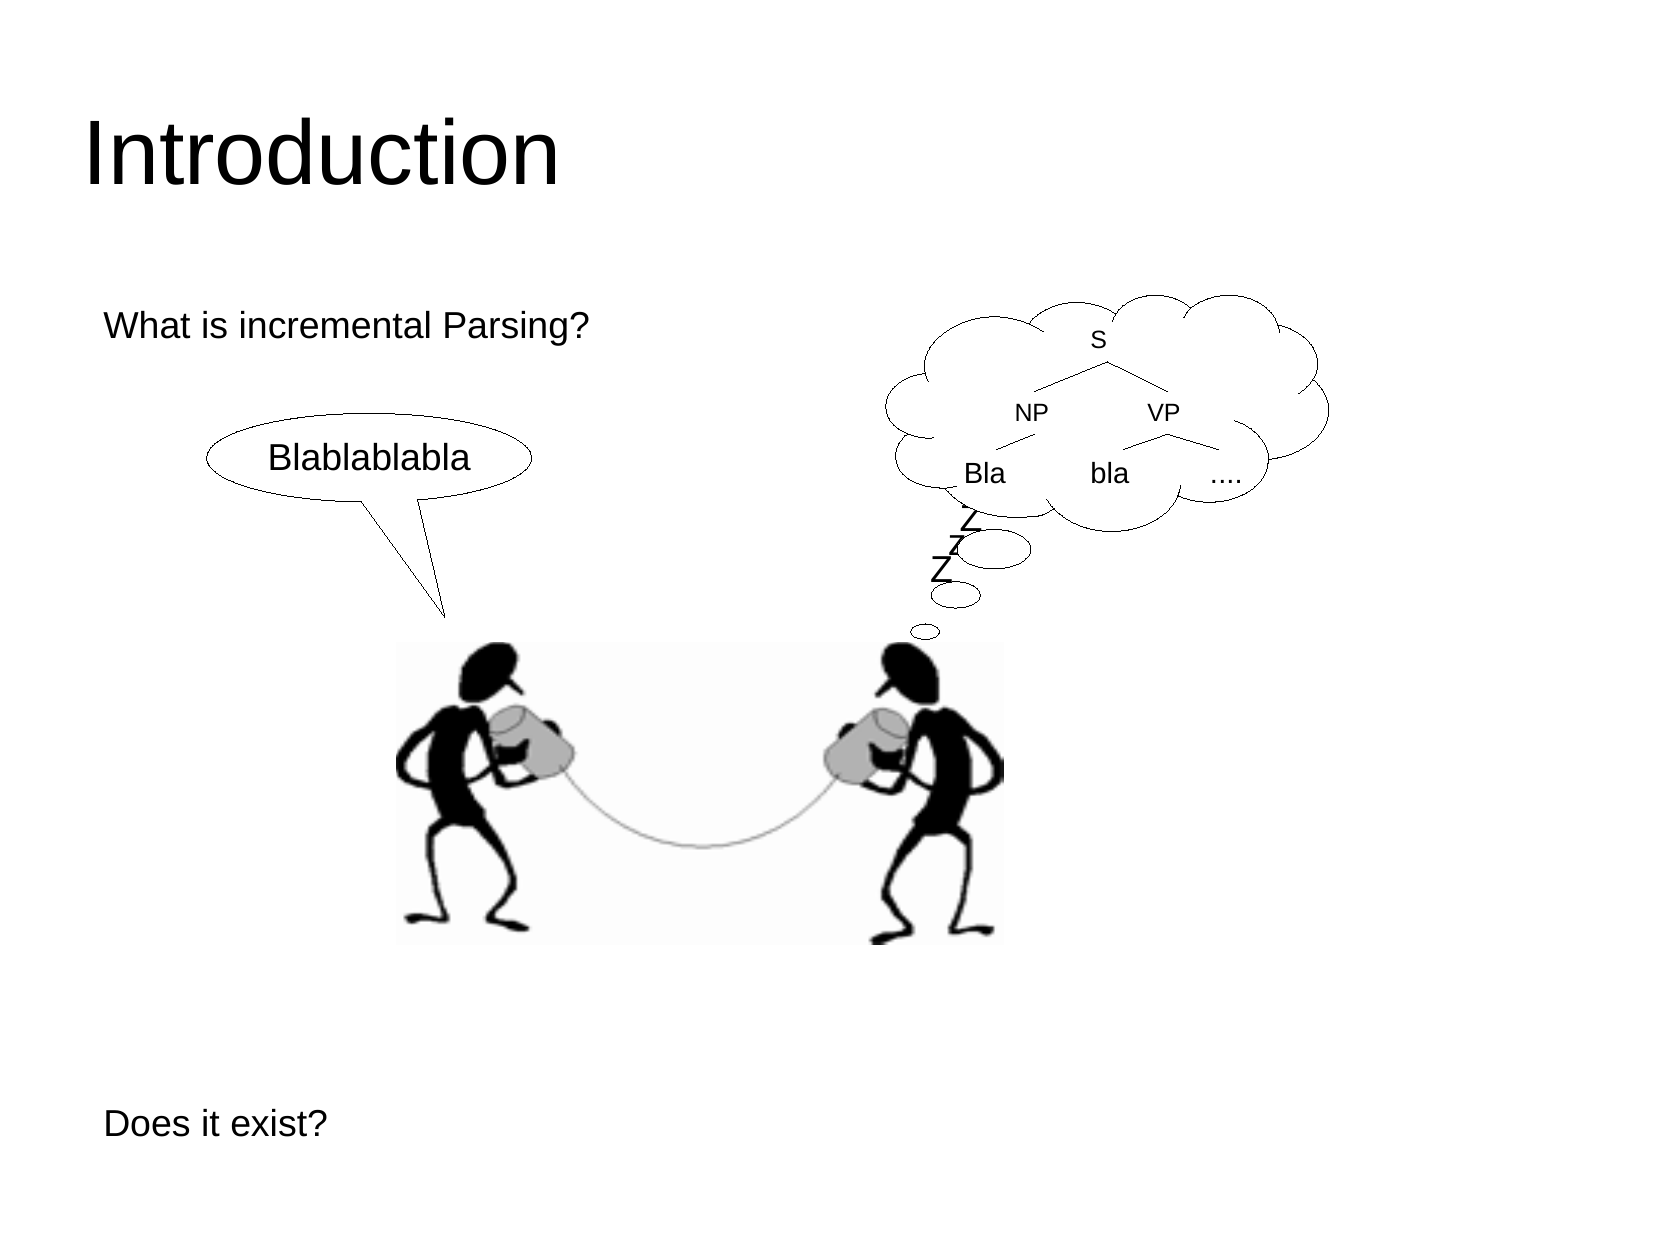

# Introduction
S
NP
VP
Bla
bla
 ....
What is incremental Parsing?
Blablablabla
Z
z
Z
z
Z
Does it exist?